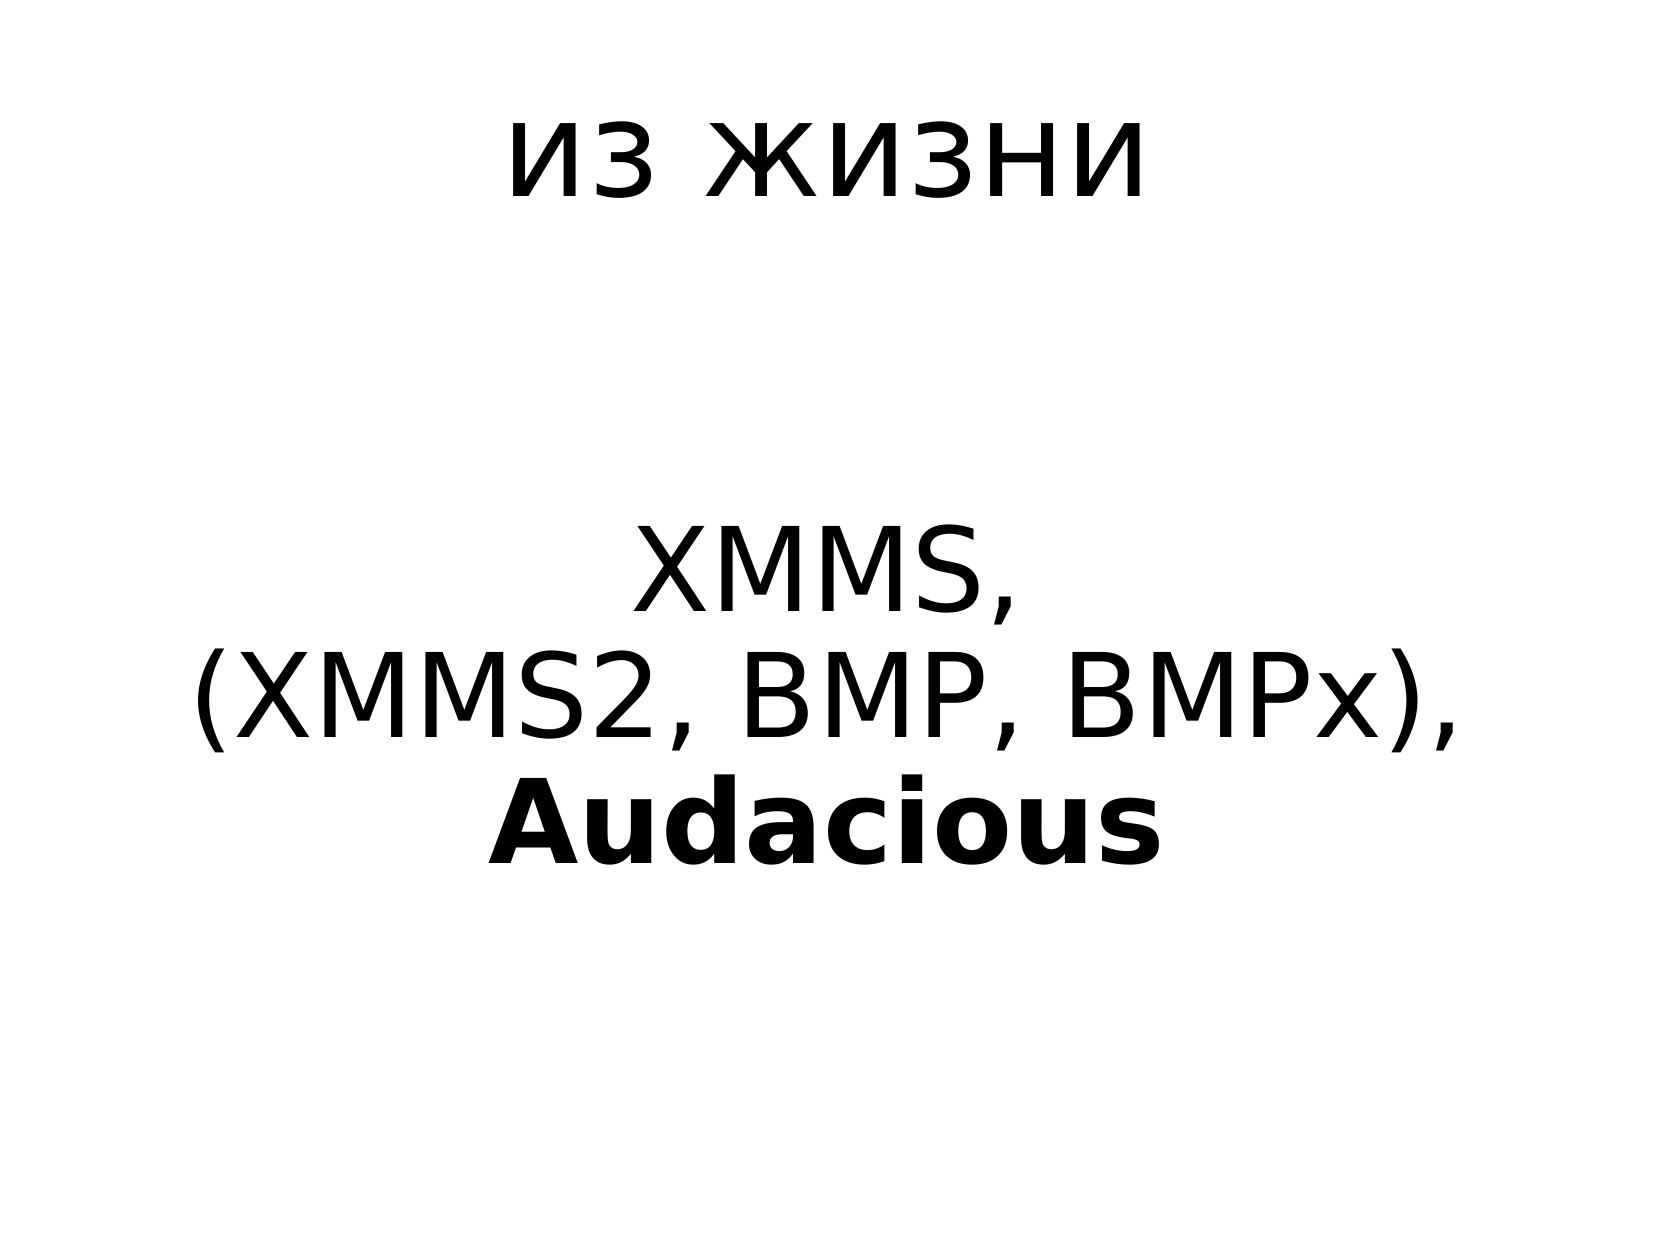

# из жизни
XMMS,
(XMMS2, BMP, BMPx),
Audacious